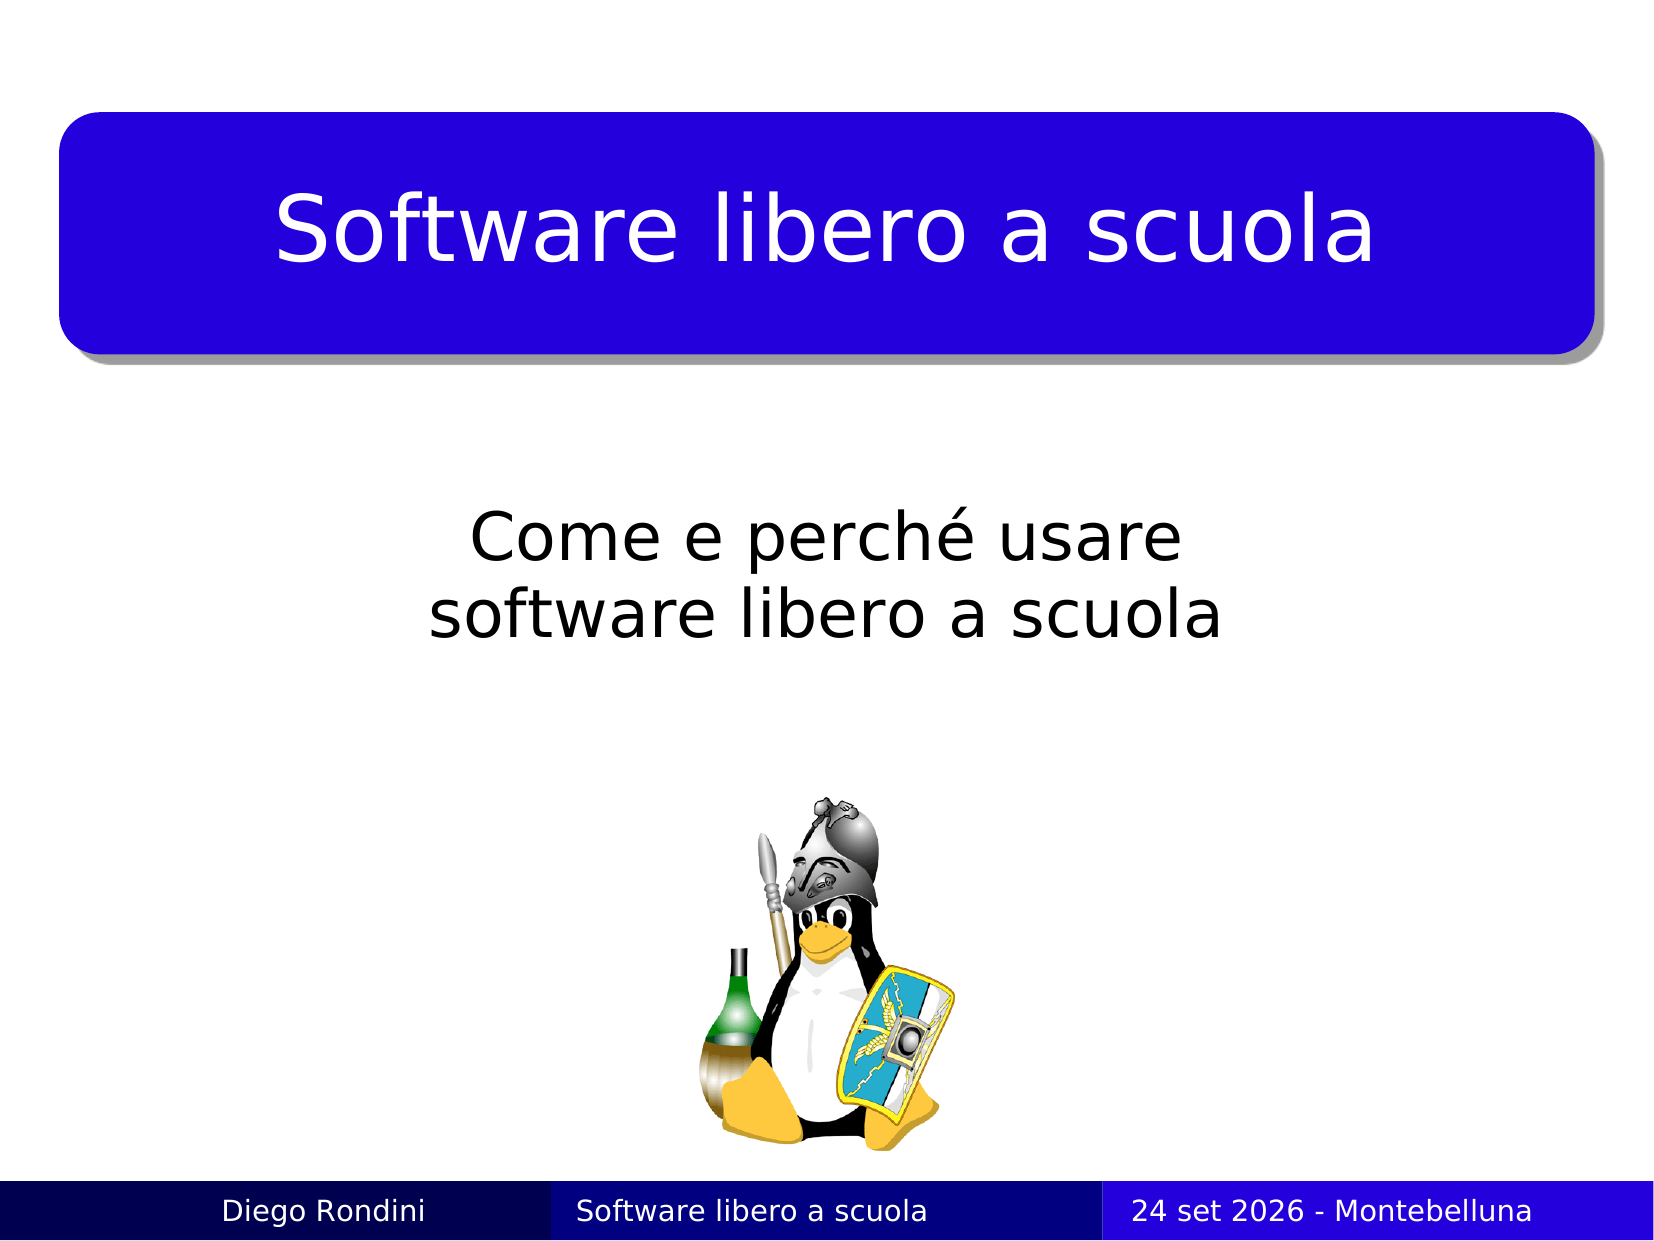

# Software libero a scuola
Come e perché usare
software libero a scuola